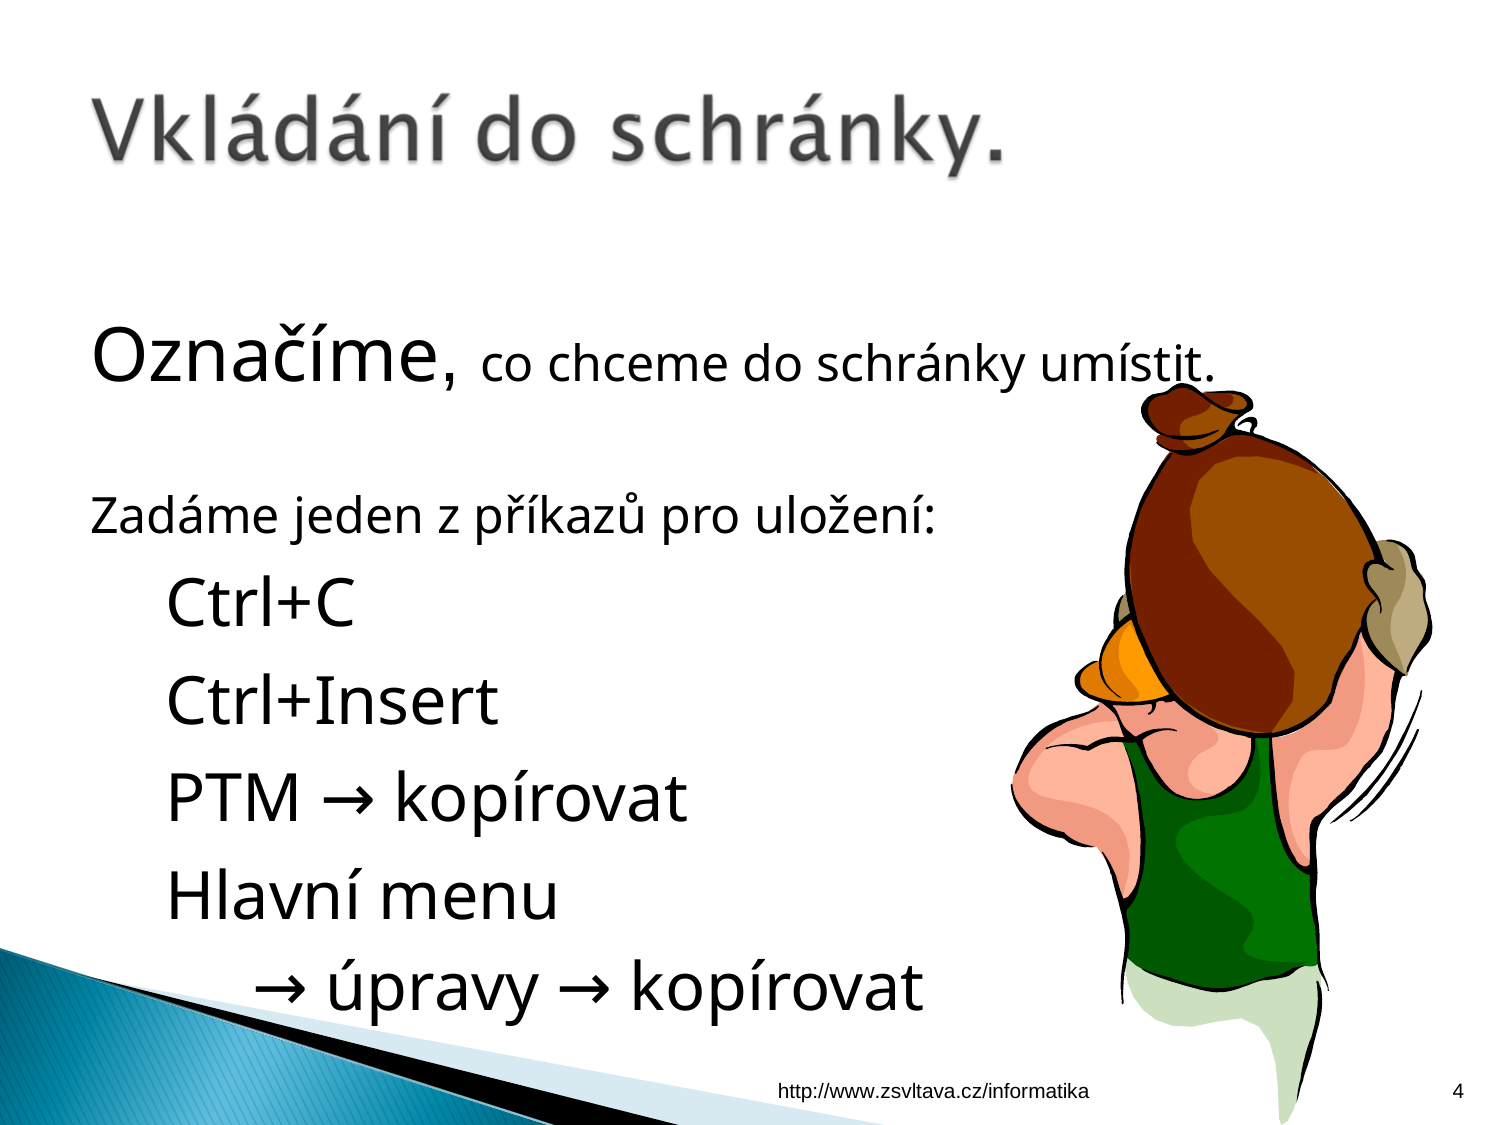

# Označíme, co chceme do schránky umístit.
Zadáme jeden z příkazů pro uložení:
Ctrl+C
Ctrl+Insert
PTM → kopírovat
Hlavní menu
→ úpravy → kopírovat
http://www.zsvltava.cz/informatika